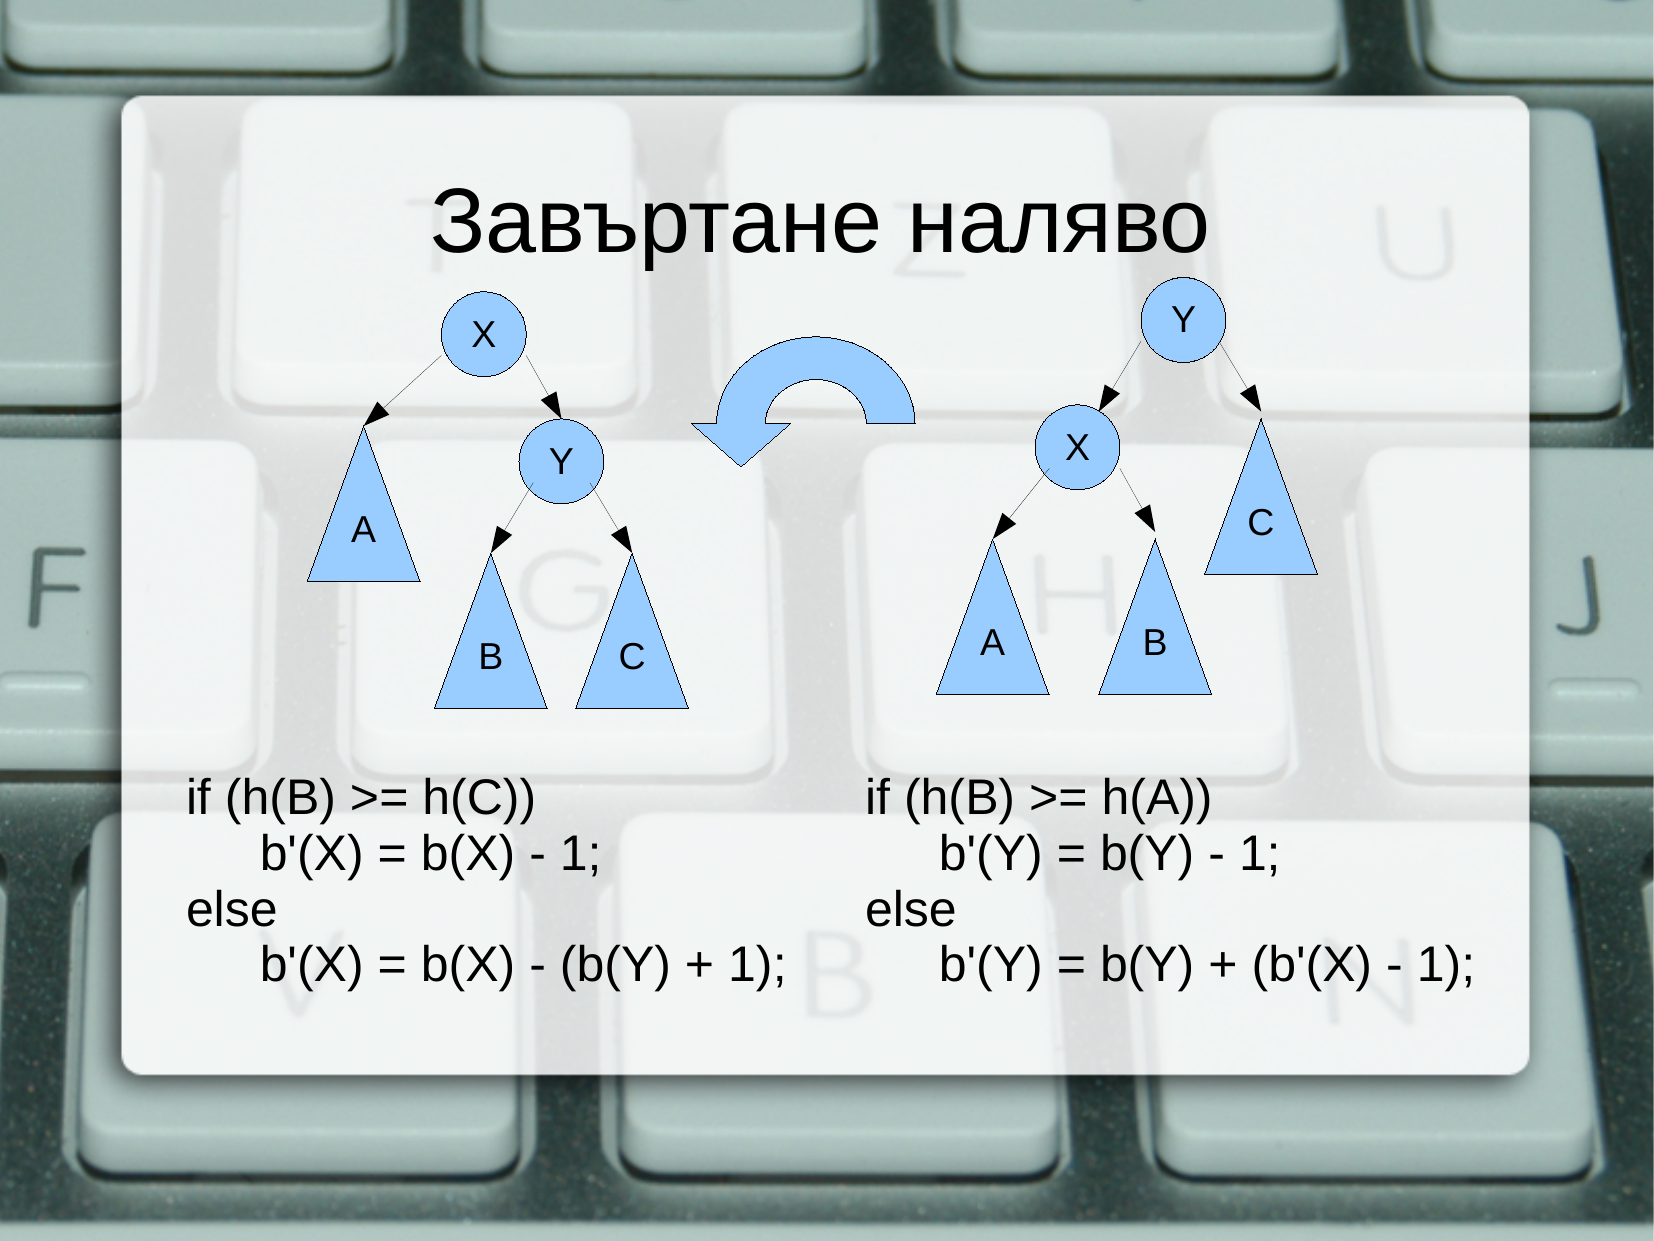

# Завъртане наляво
Y
X
X
C
Y
A
B
A
C
B
if (h(B) >= h(C))
	b'(X) = b(X) - 1;
else
	b'(X) = b(X) - (b(Y) + 1);
if (h(B) >= h(A))
	b'(Y) = b(Y) - 1;
else
	b'(Y) = b(Y) + (b'(X) - 1);